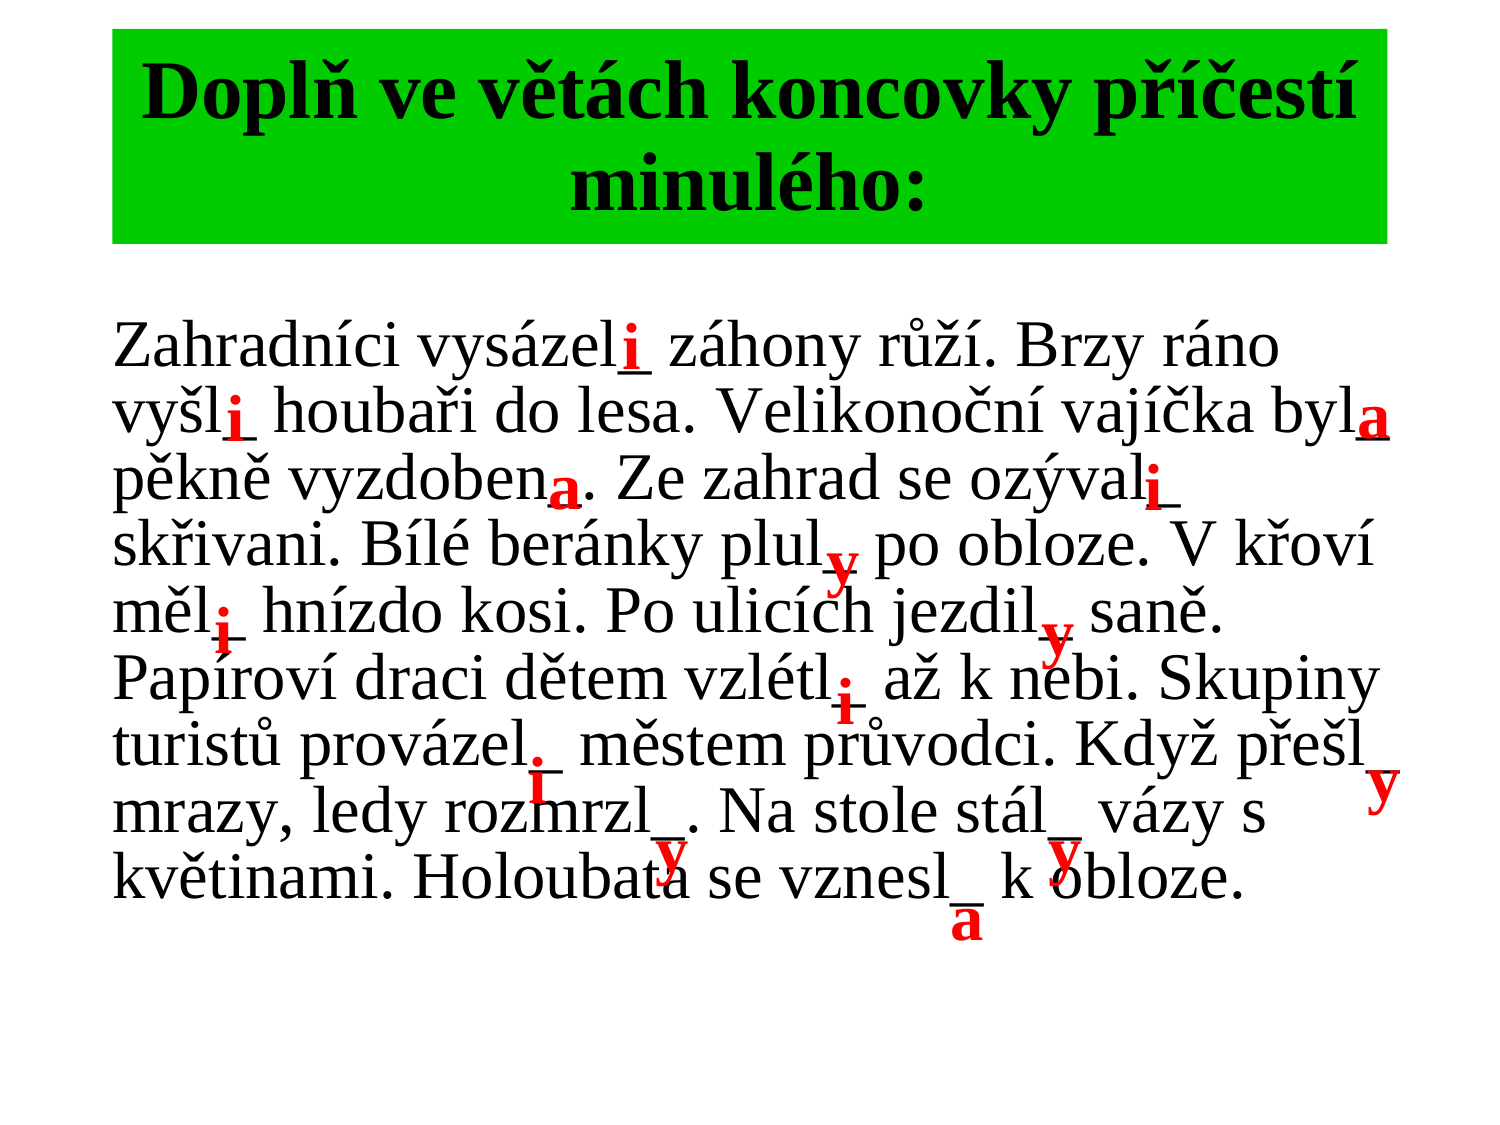

Doplň ve větách koncovky příčestí minulého:
i
# Zahradníci vysázel_ záhony růží. Brzy ráno vyšl_ houbaři do lesa. Velikonoční vajíčka byl_ pěkně vyzdoben_. Ze zahrad se ozýval_ skřivani. Bílé beránky plul_ po obloze. V křoví měl_ hnízdo kosi. Po ulicích jezdil_ saně. Papíroví draci dětem vzlétl_ až k nebi. Skupiny turistů provázel_ městem průvodci. Když přešl_ mrazy, ledy rozmrzl_. Na stole stál_ vázy s květinami. Holoubata se vznesl_ k obloze.
a
i
a
i
y
i
y
i
y
i
y
y
a